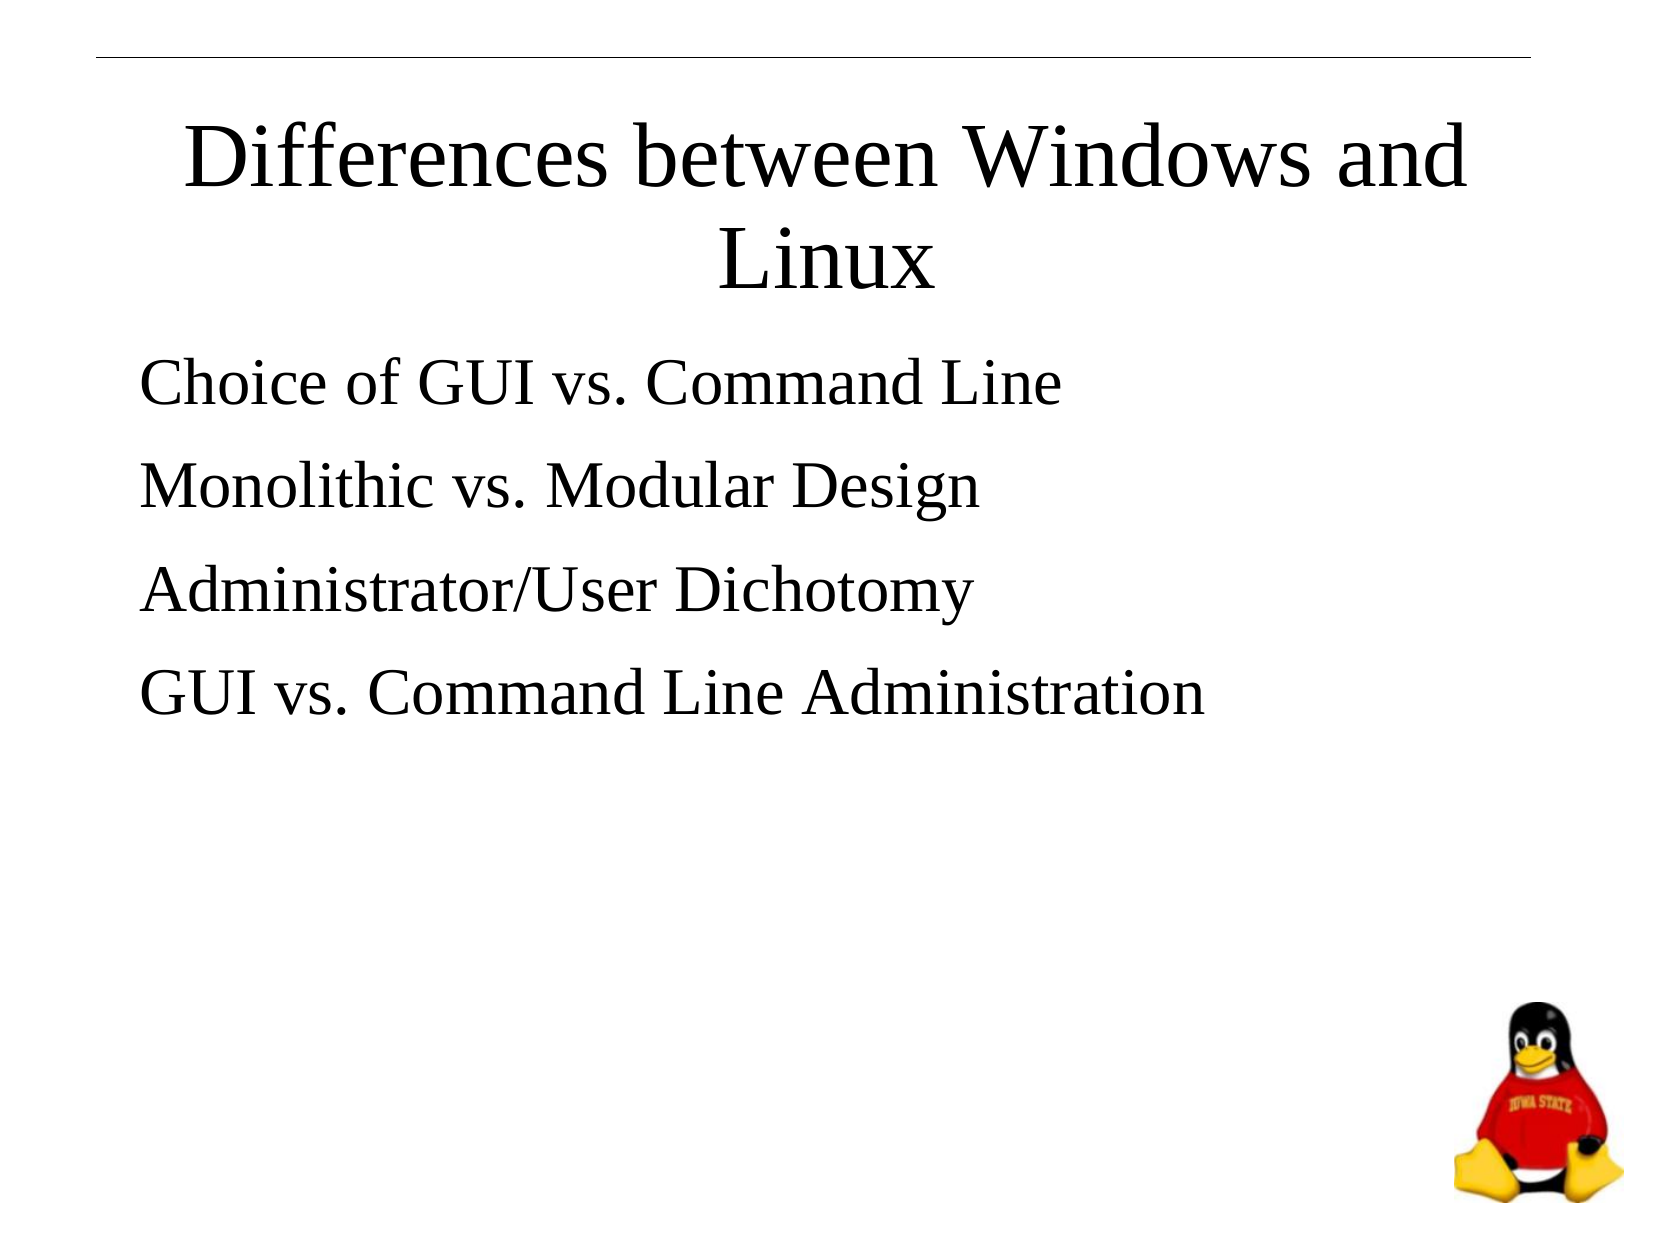

# Differences between Windows and Linux
Choice of GUI vs. Command Line
Monolithic vs. Modular Design
Administrator/User Dichotomy
GUI vs. Command Line Administration